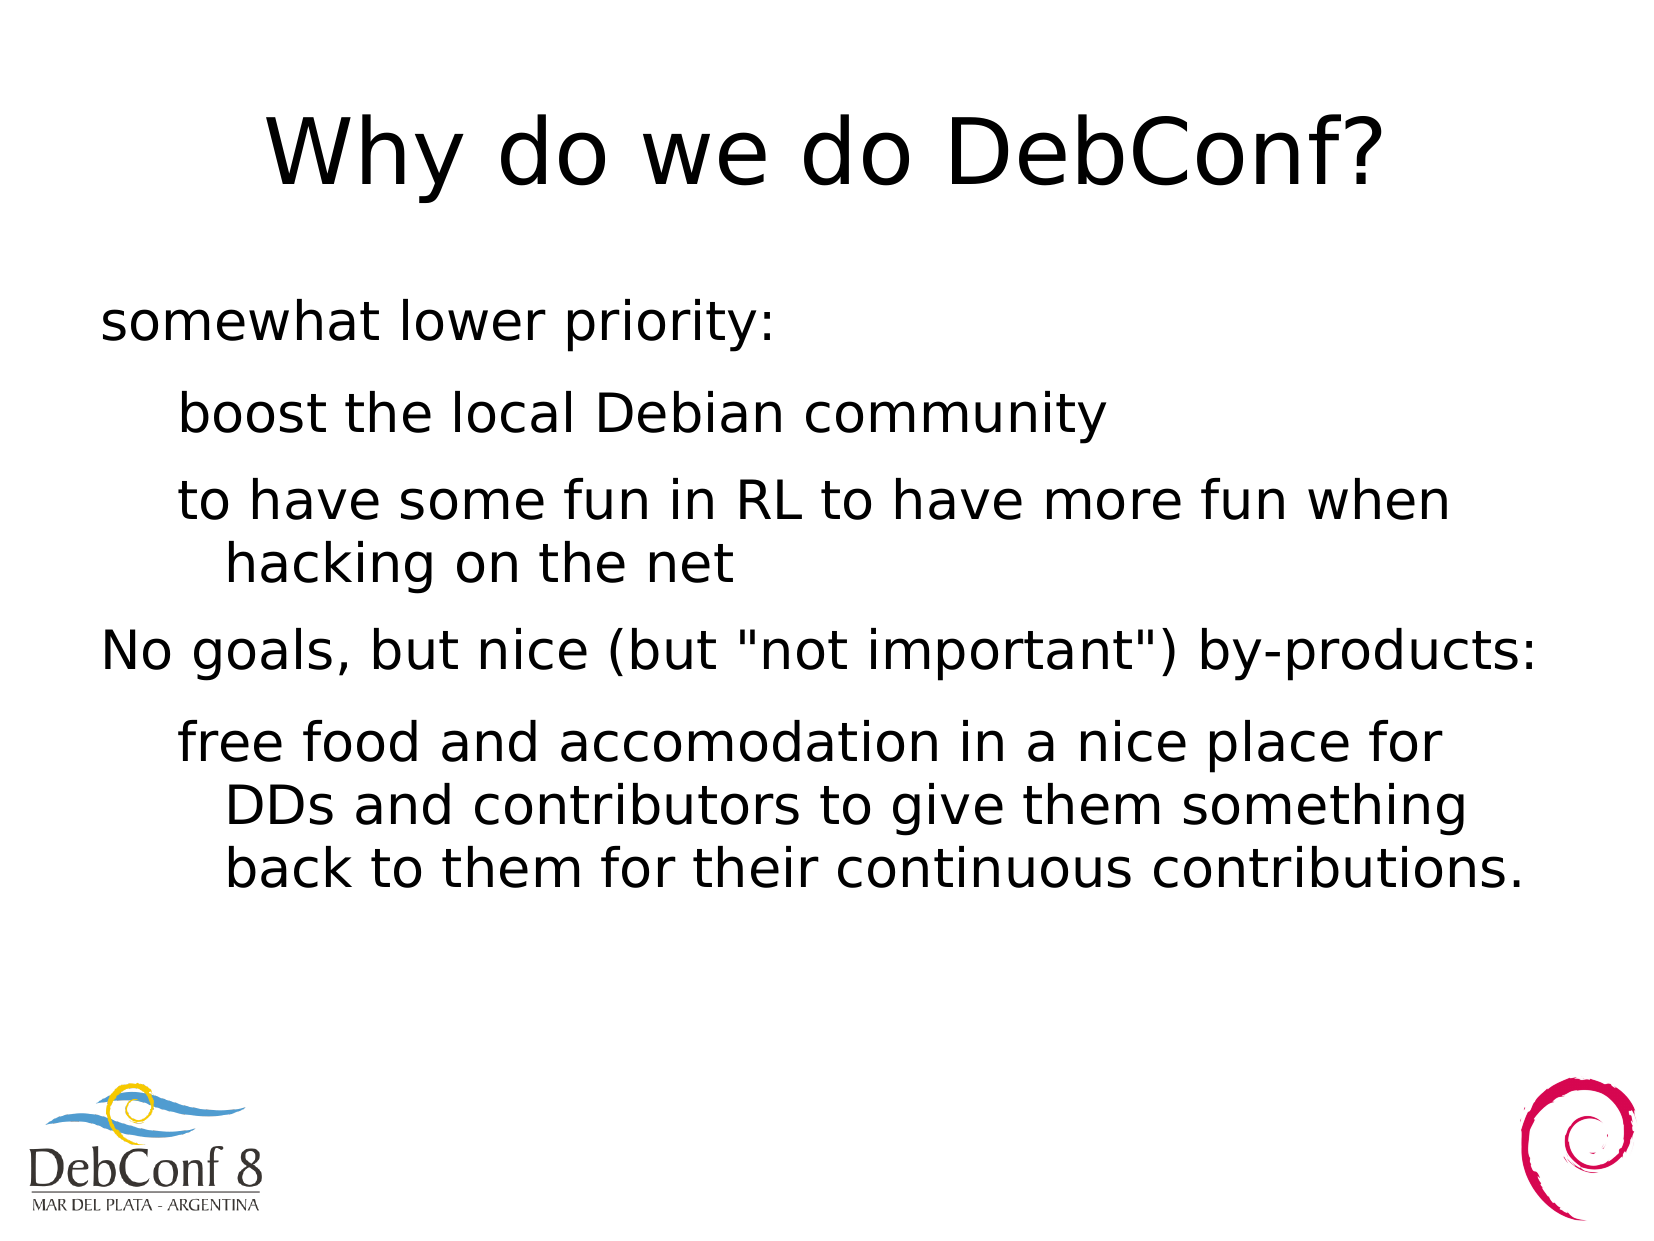

# Why do we do DebConf?
somewhat lower priority:
boost the local Debian community
to have some fun in RL to have more fun when hacking on the net
No goals, but nice (but "not important") by-products:
free food and accomodation in a nice place for DDs and contributors to give them something back to them for their continuous contributions.